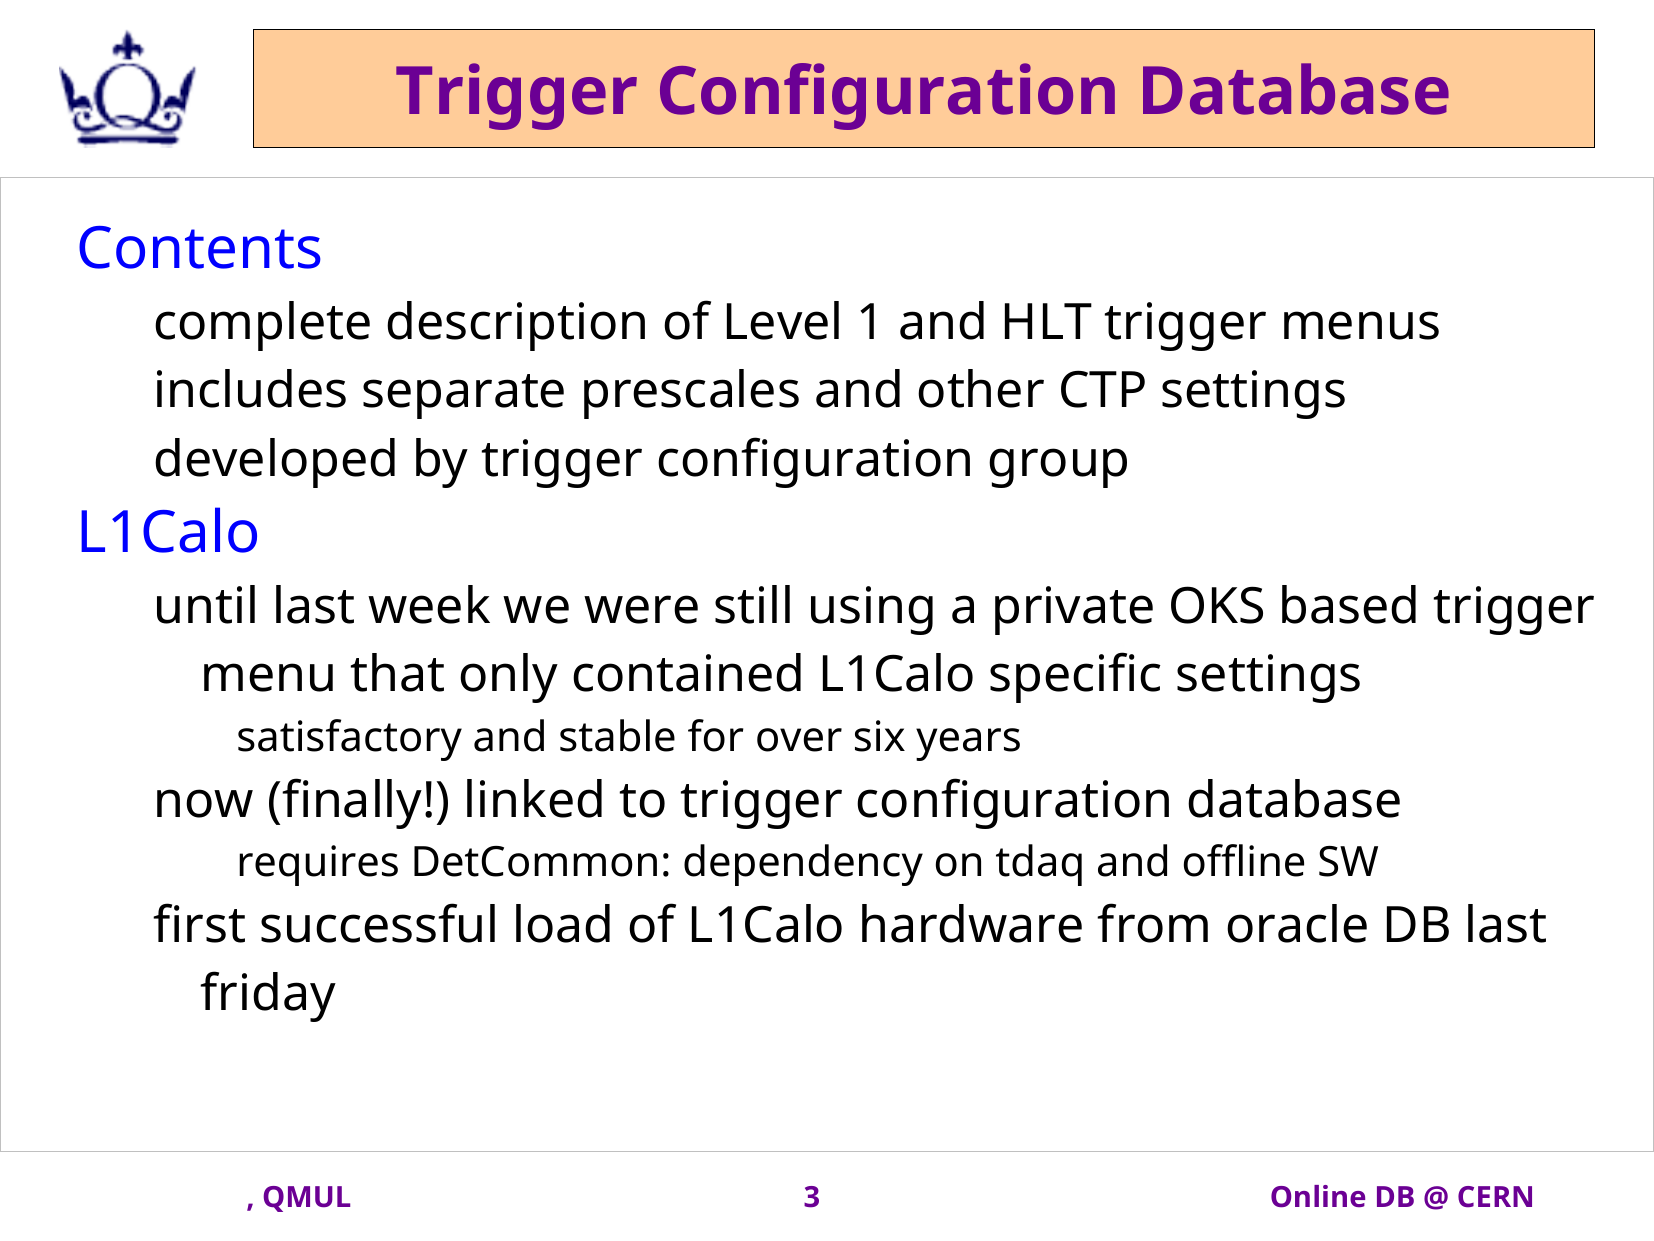

# Trigger Configuration Database
Contents
complete description of Level 1 and HLT trigger menus
includes separate prescales and other CTP settings
developed by trigger configuration group
L1Calo
until last week we were still using a private OKS based trigger menu that only contained L1Calo specific settings
satisfactory and stable for over six years
now (finally!) linked to trigger configuration database
requires DetCommon: dependency on tdaq and offline SW
first successful load of L1Calo hardware from oracle DB last friday